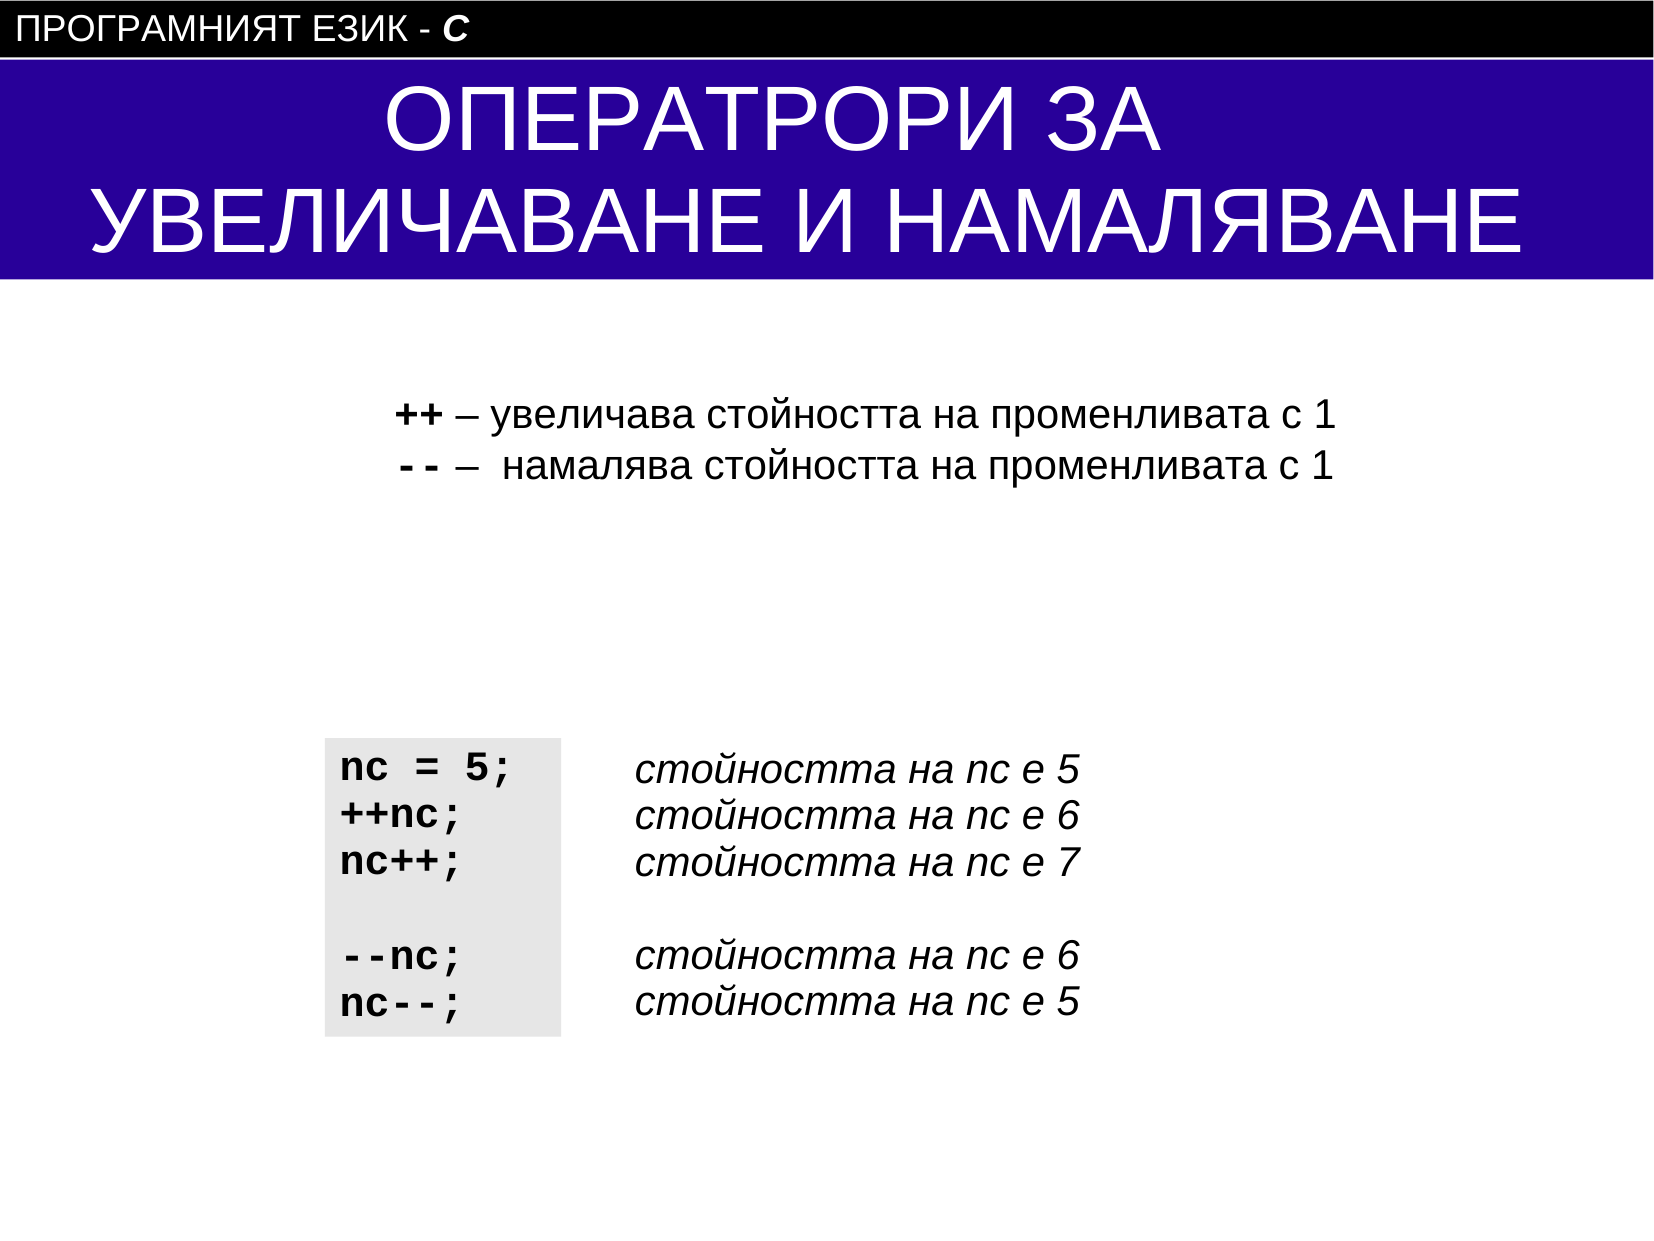

ПРОГРАМНИЯT ЕЗИК - С
					ОПЕРАТРОРИ ЗА
	УВЕЛИЧАВАНЕ И НАМАЛЯВАНЕ
 ++ – увеличава стойността на променливата с 1
 -- – намалява стойността на променливата с 1
nc = 5;
++nc;
nc++;
--nc;
nc--;
стойността на nc e 5
стойността на nc е 6
стойността на nc е 7
стойността на nc е 6
стойността на nc е 5